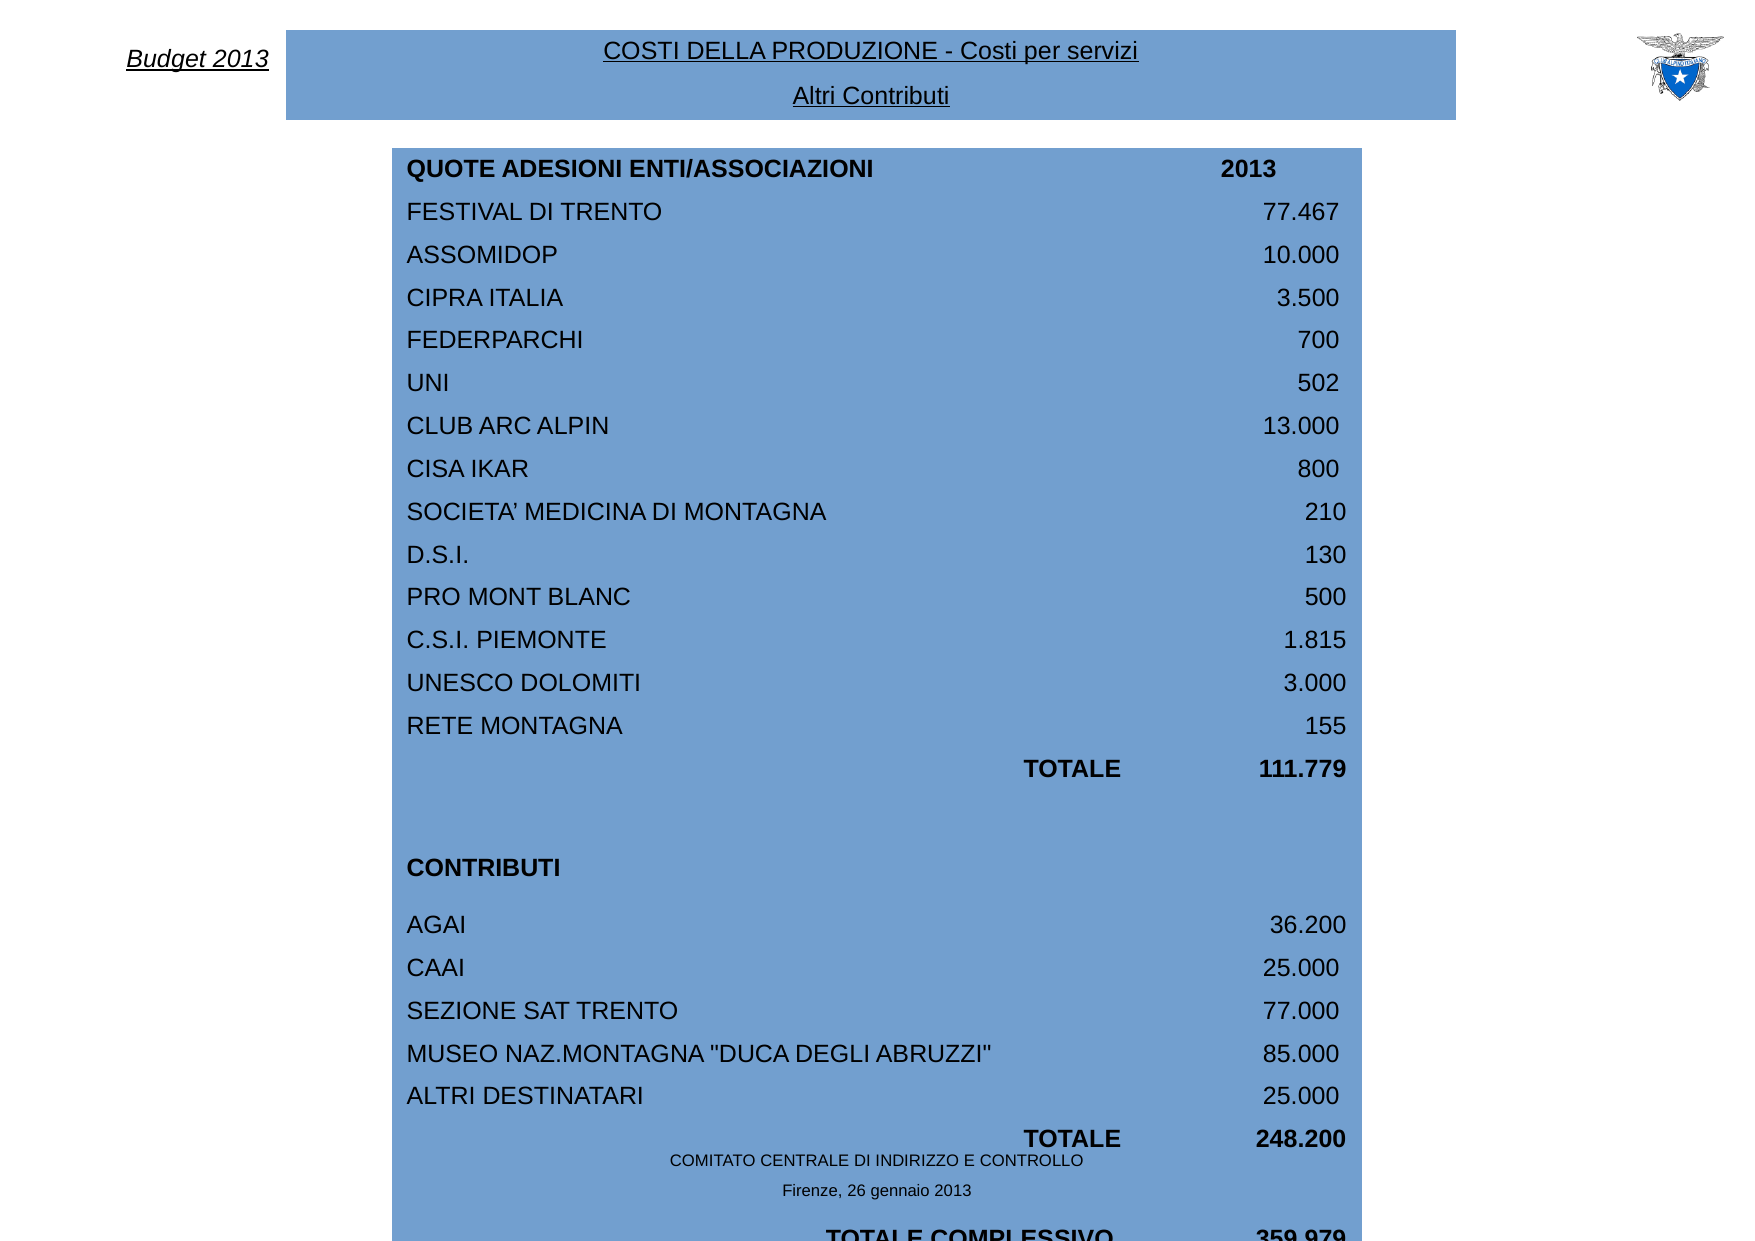

| COSTI DELLA PRODUZIONE - Costi per servizi |
| --- |
| Altri Contributi |
Budget 2013
| QUOTE ADESIONI ENTI/ASSOCIAZIONI | 2013 |
| --- | --- |
| FESTIVAL DI TRENTO | 77.467 |
| ASSOMIDOP | 10.000 |
| CIPRA ITALIA | 3.500 |
| FEDERPARCHI | 700 |
| UNI | 502 |
| CLUB ARC ALPIN | 13.000 |
| CISA IKAR | 800 |
| SOCIETA’ MEDICINA DI MONTAGNA | 210 |
| D.S.I. | 130 |
| PRO MONT BLANC | 500 |
| C.S.I. PIEMONTE | 1.815 |
| UNESCO DOLOMITI | 3.000 |
| RETE MONTAGNA | 155 |
| TOTALE | 111.779 |
| | |
| CONTRIBUTI | |
| AGAI | 36.200 |
| CAAI | 25.000 |
| SEZIONE SAT TRENTO | 77.000 |
| MUSEO NAZ.MONTAGNA "DUCA DEGLI ABRUZZI" | 85.000 |
| ALTRI DESTINATARI | 25.000 |
| TOTALE | 248.200 |
| | |
| TOTALE COMPLESSIVO | 359.979 |
COMITATO CENTRALE DI INDIRIZZO E CONTROLLO
Firenze, 26 gennaio 2013